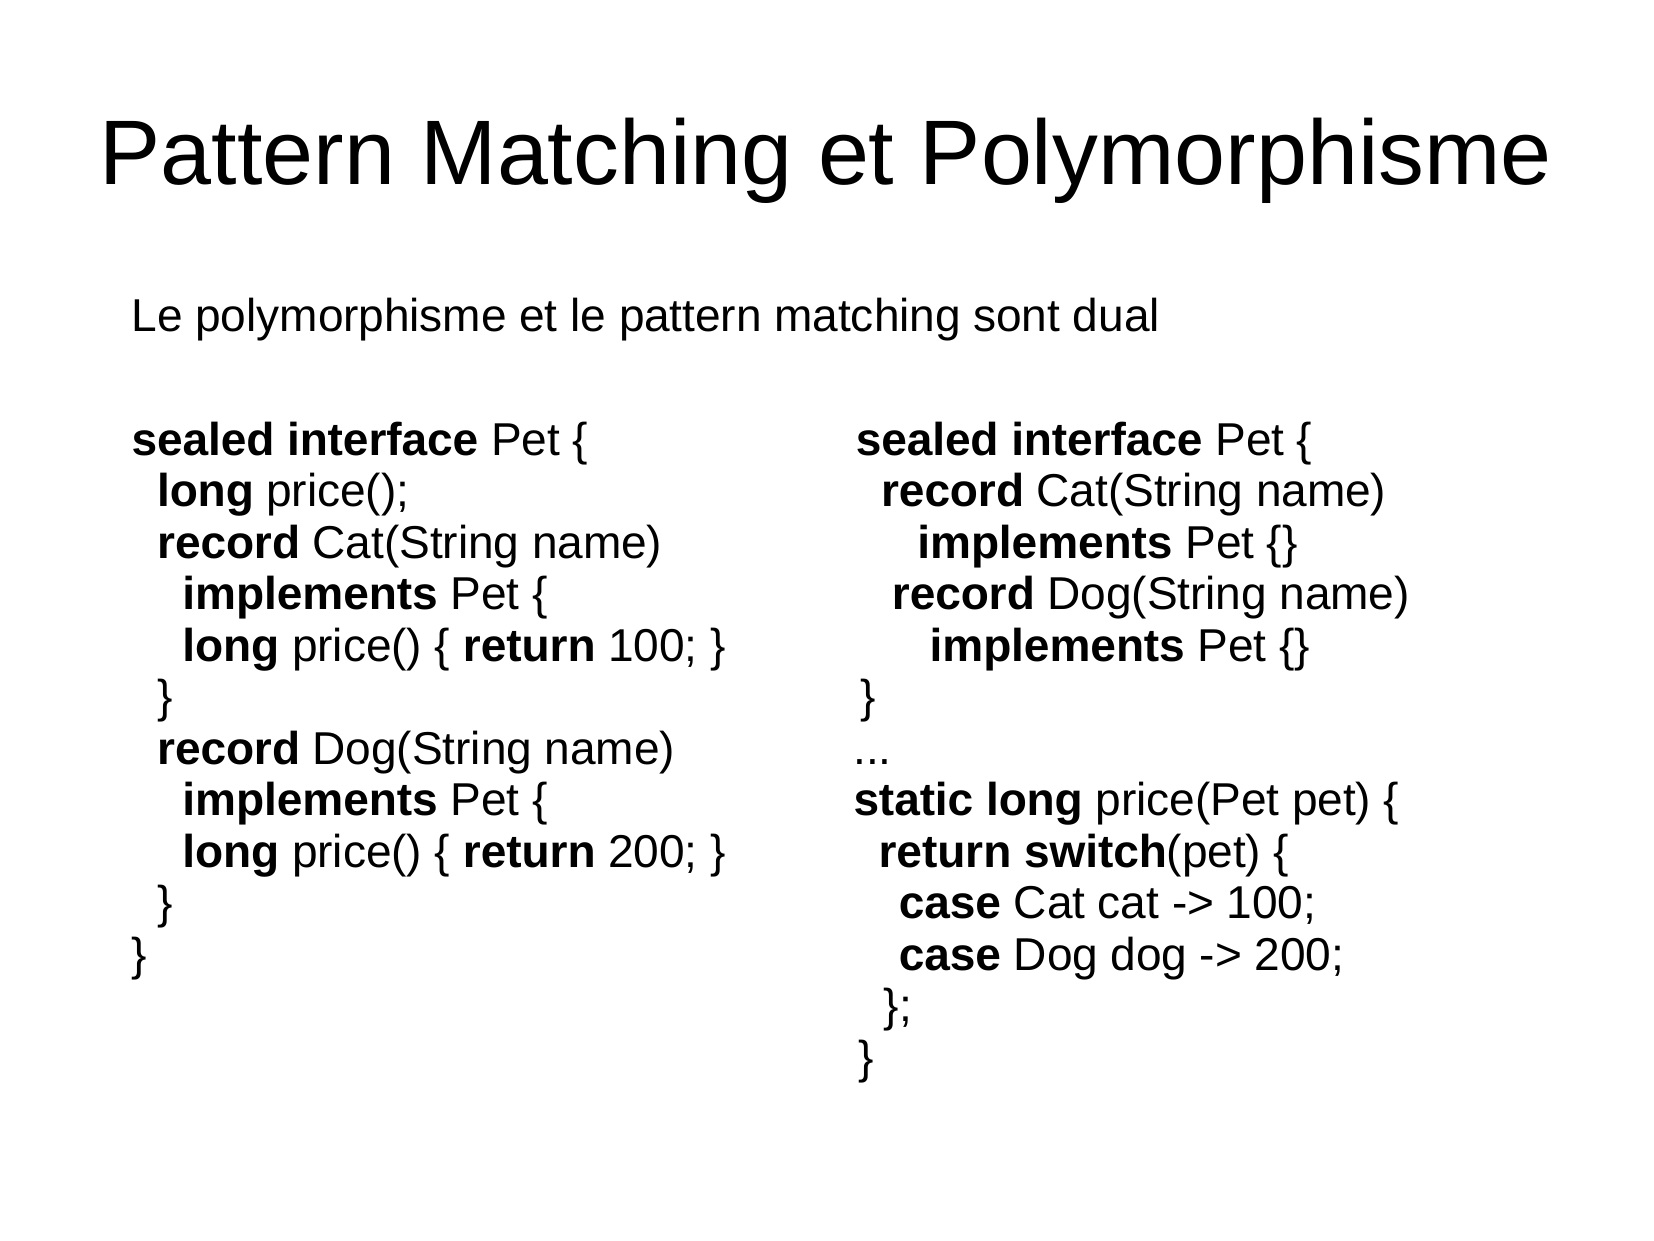

# Pattern Matching et Polymorphisme
Le polymorphisme et le pattern matching sont dual
sealed interface Pet { sealed interface Pet {
 long price(); record Cat(String name)
 record Cat(String name) implements Pet {}
 implements Pet { record Dog(String name)
 long price() { return 100; } implements Pet {}
 } }
 record Dog(String name) ...
 implements Pet { static long price(Pet pet) {
 long price() { return 200; } return switch(pet) {
 } case Cat cat -> 100;
} case Dog dog -> 200;
 };
 }